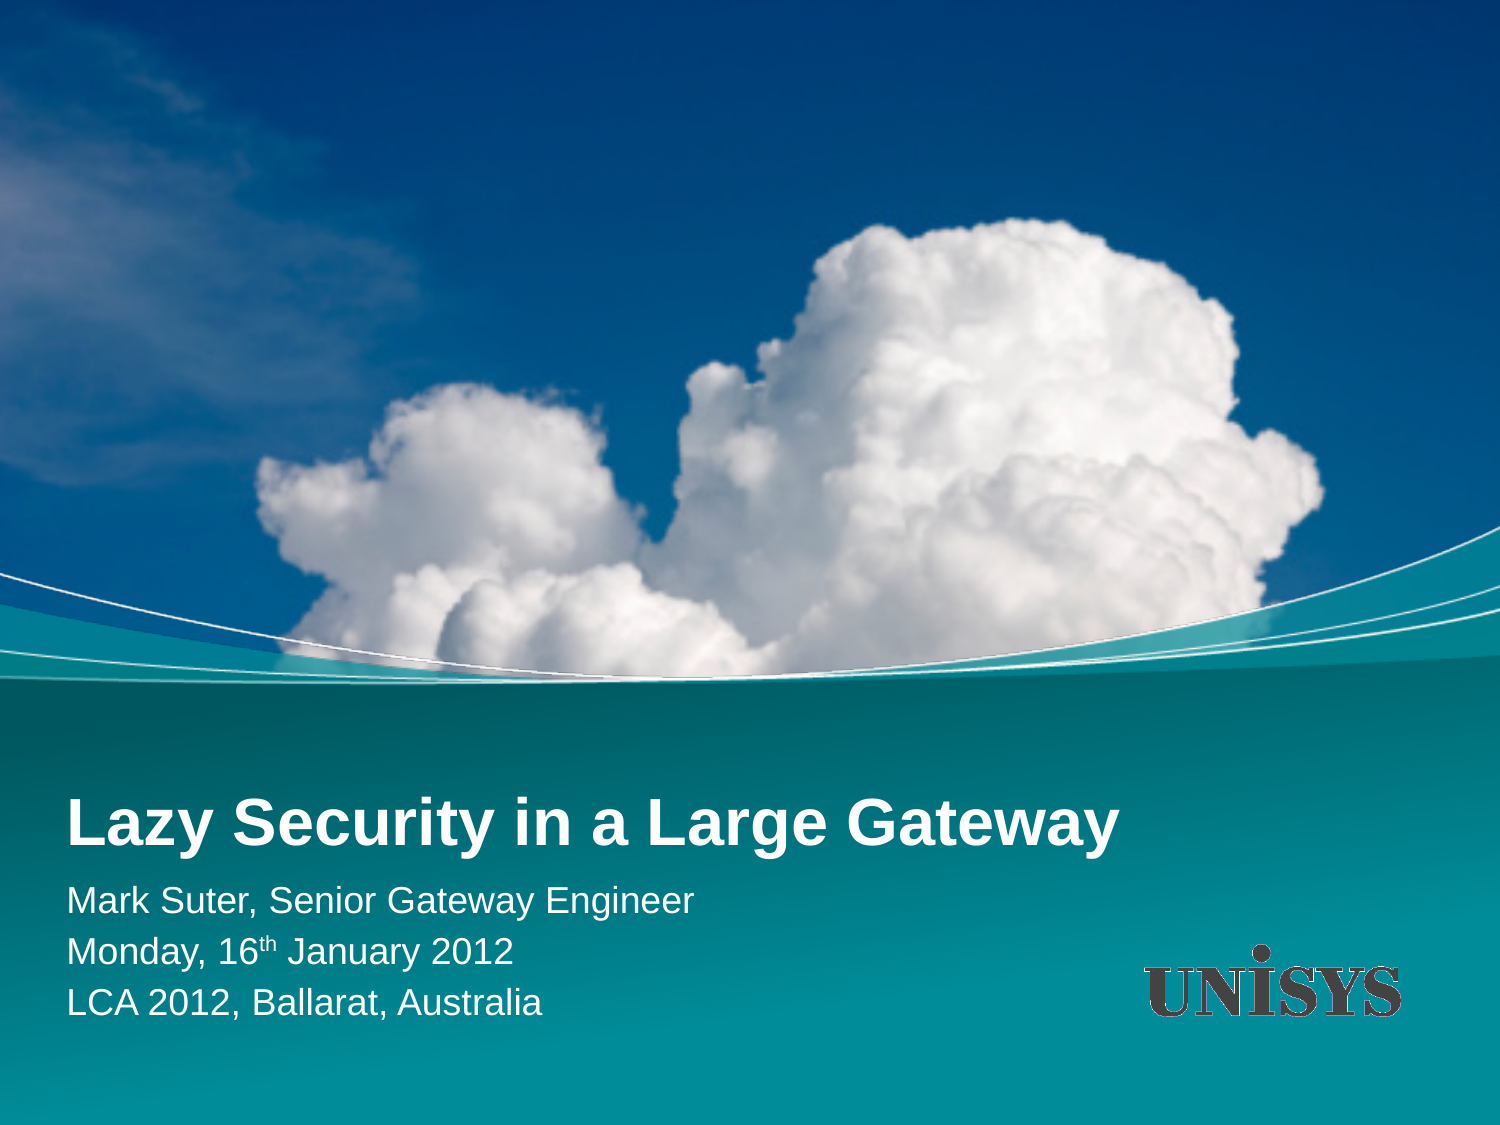

# Lazy Security in a Large Gateway
Mark Suter, Senior Gateway Engineer
Monday, 16th January 2012
LCA 2012, Ballarat, Australia